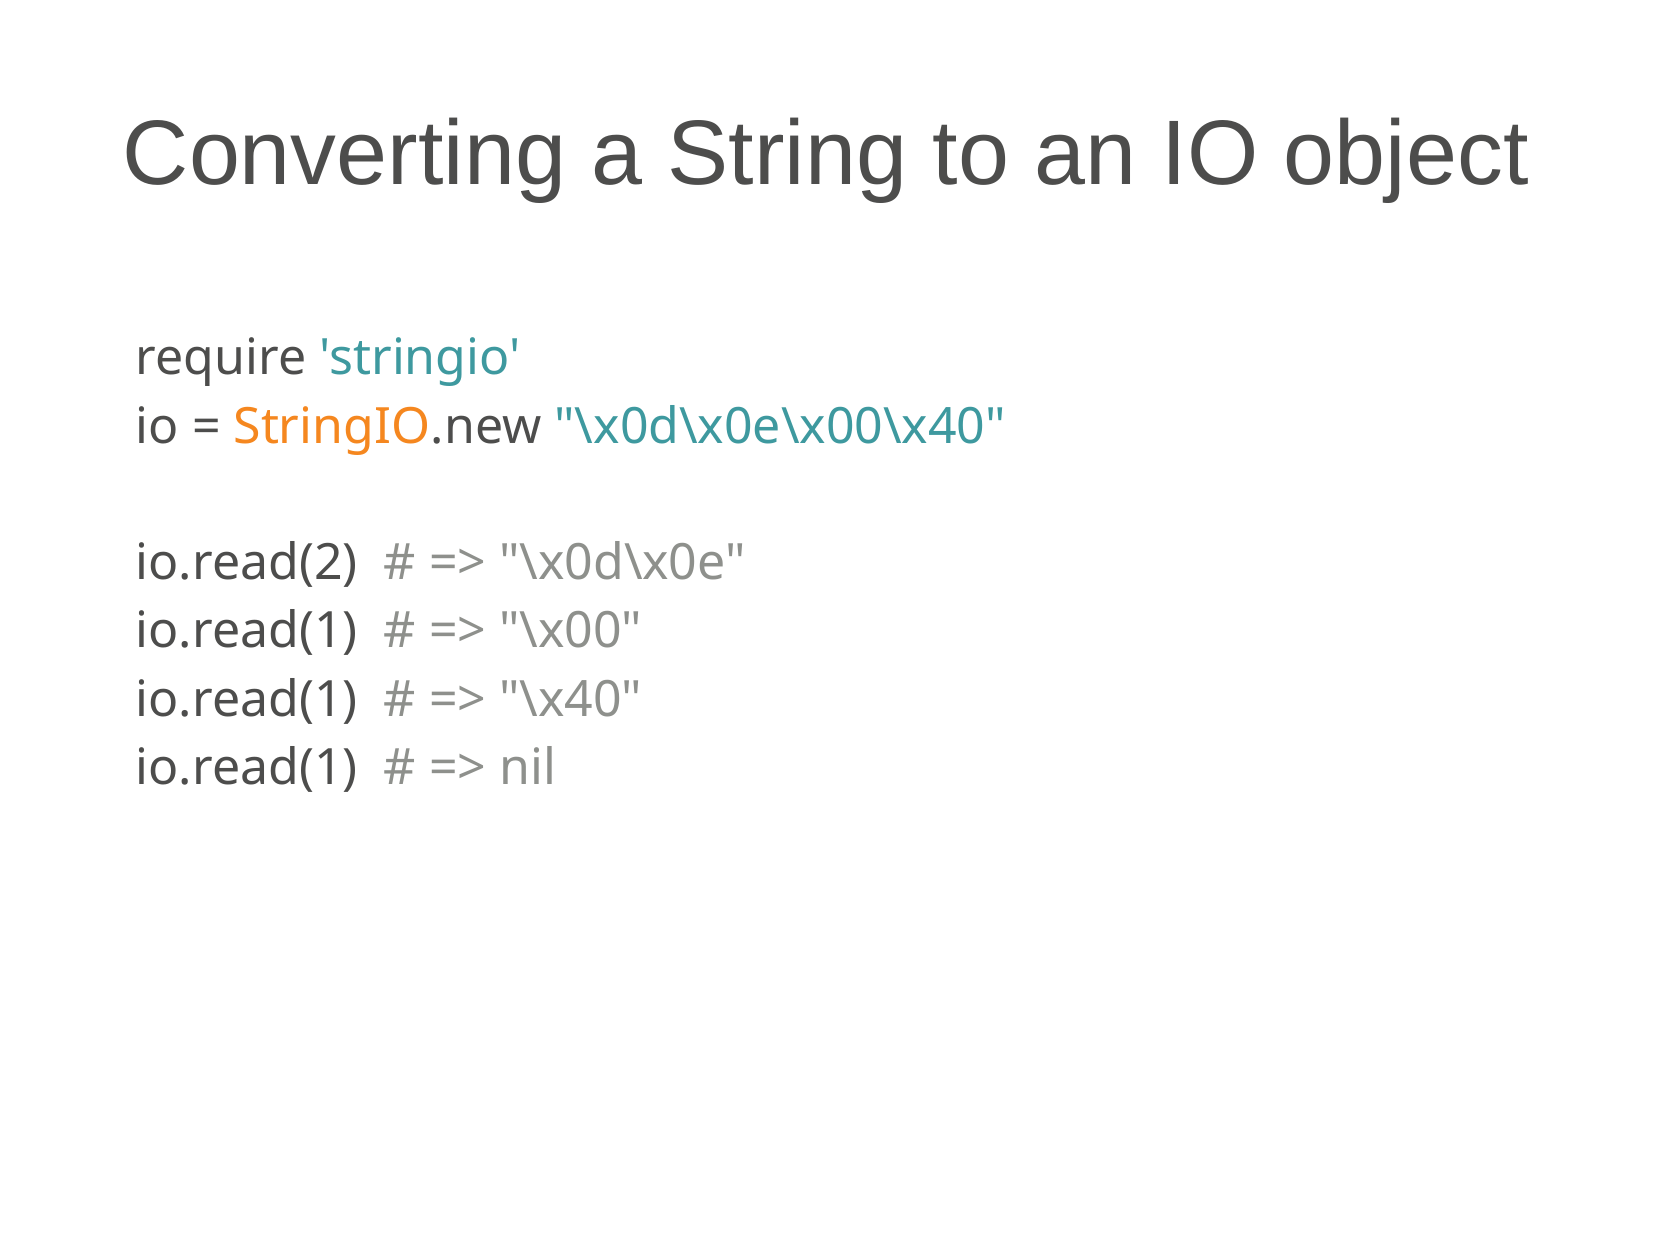

# Converting a String to an IO object
require 'stringio'
io = StringIO.new "\x0d\x0e\x00\x40"
io.read(2) # => "\x0d\x0e"
io.read(1) # => "\x00"
io.read(1) # => "\x40"
io.read(1) # => nil